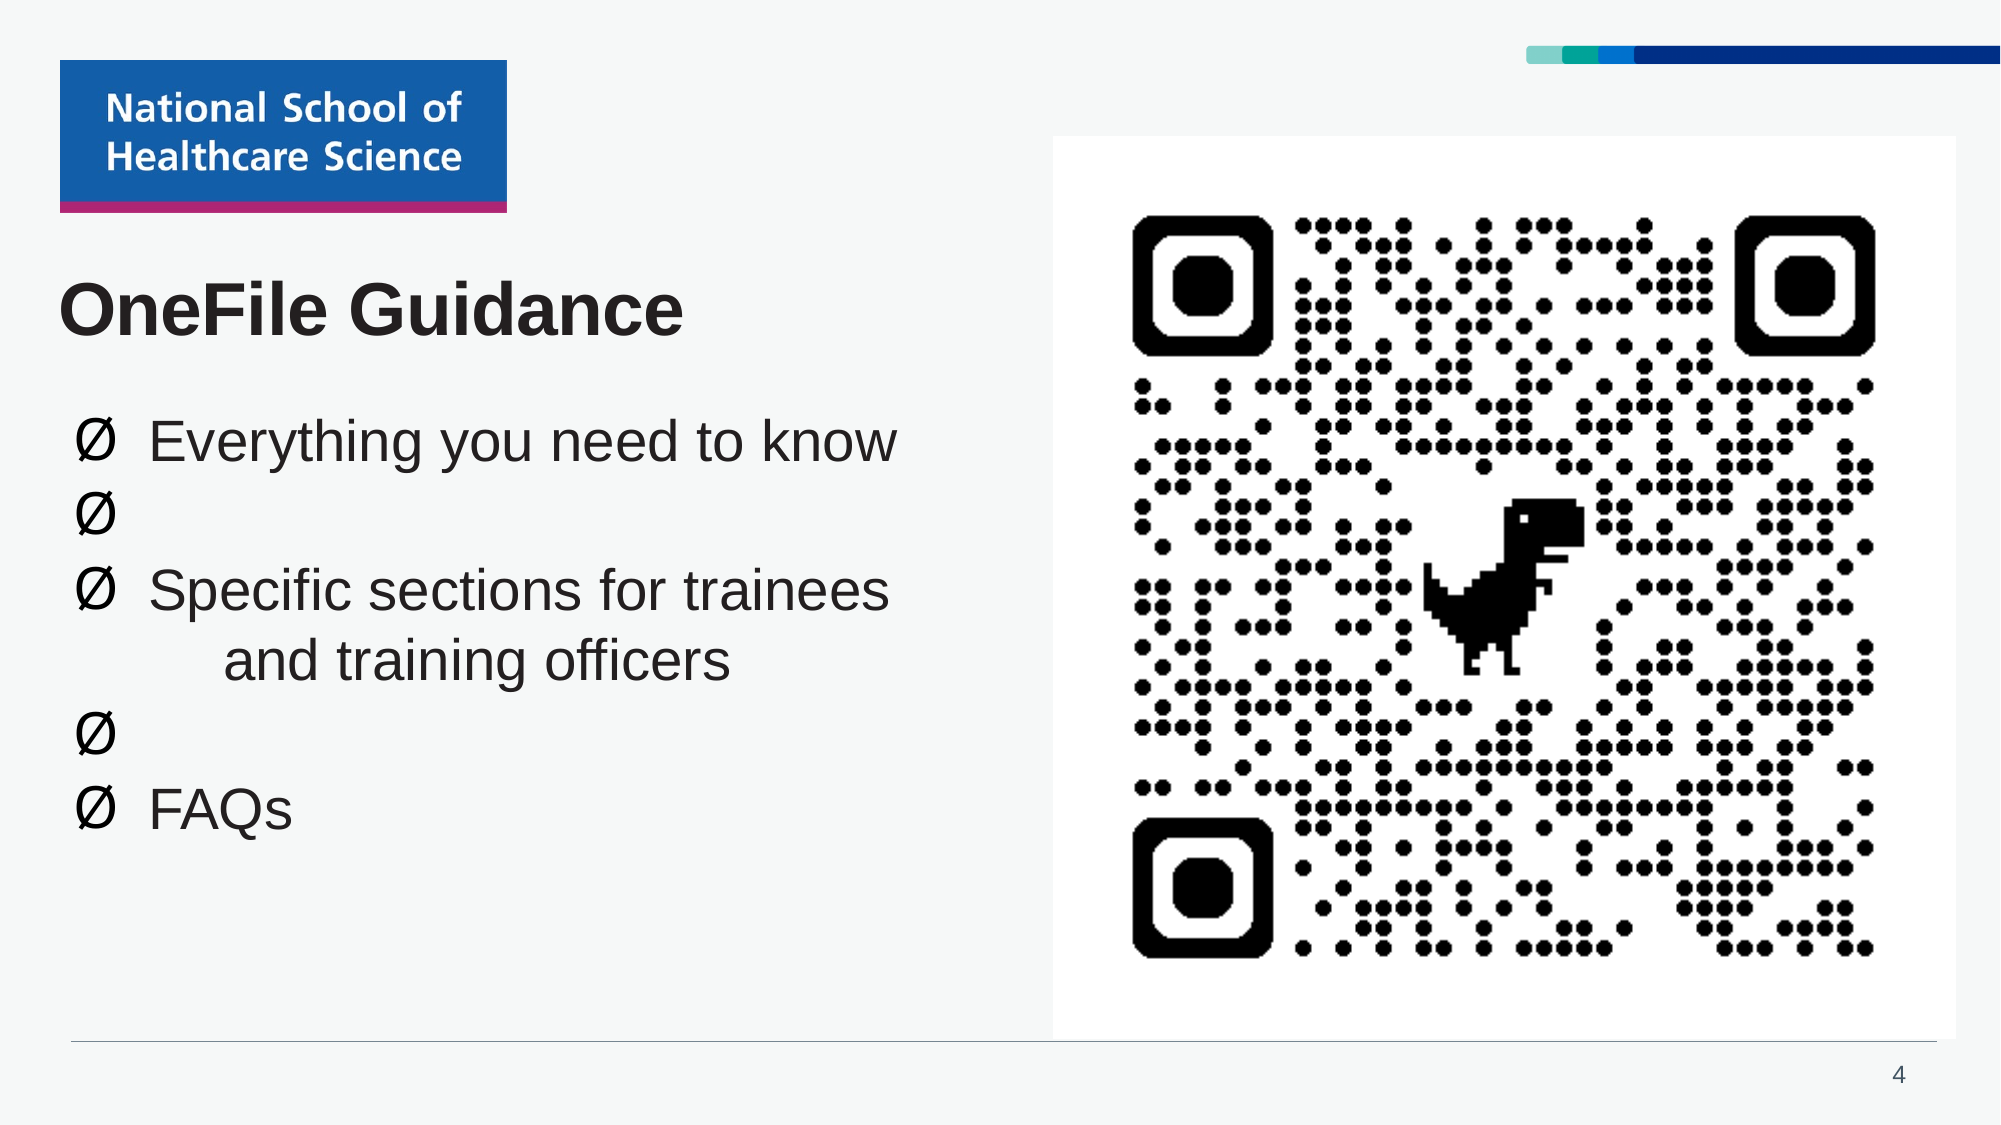

OneFile Guidance
Everything you need to know
Specific sections for trainees and training officers
FAQs